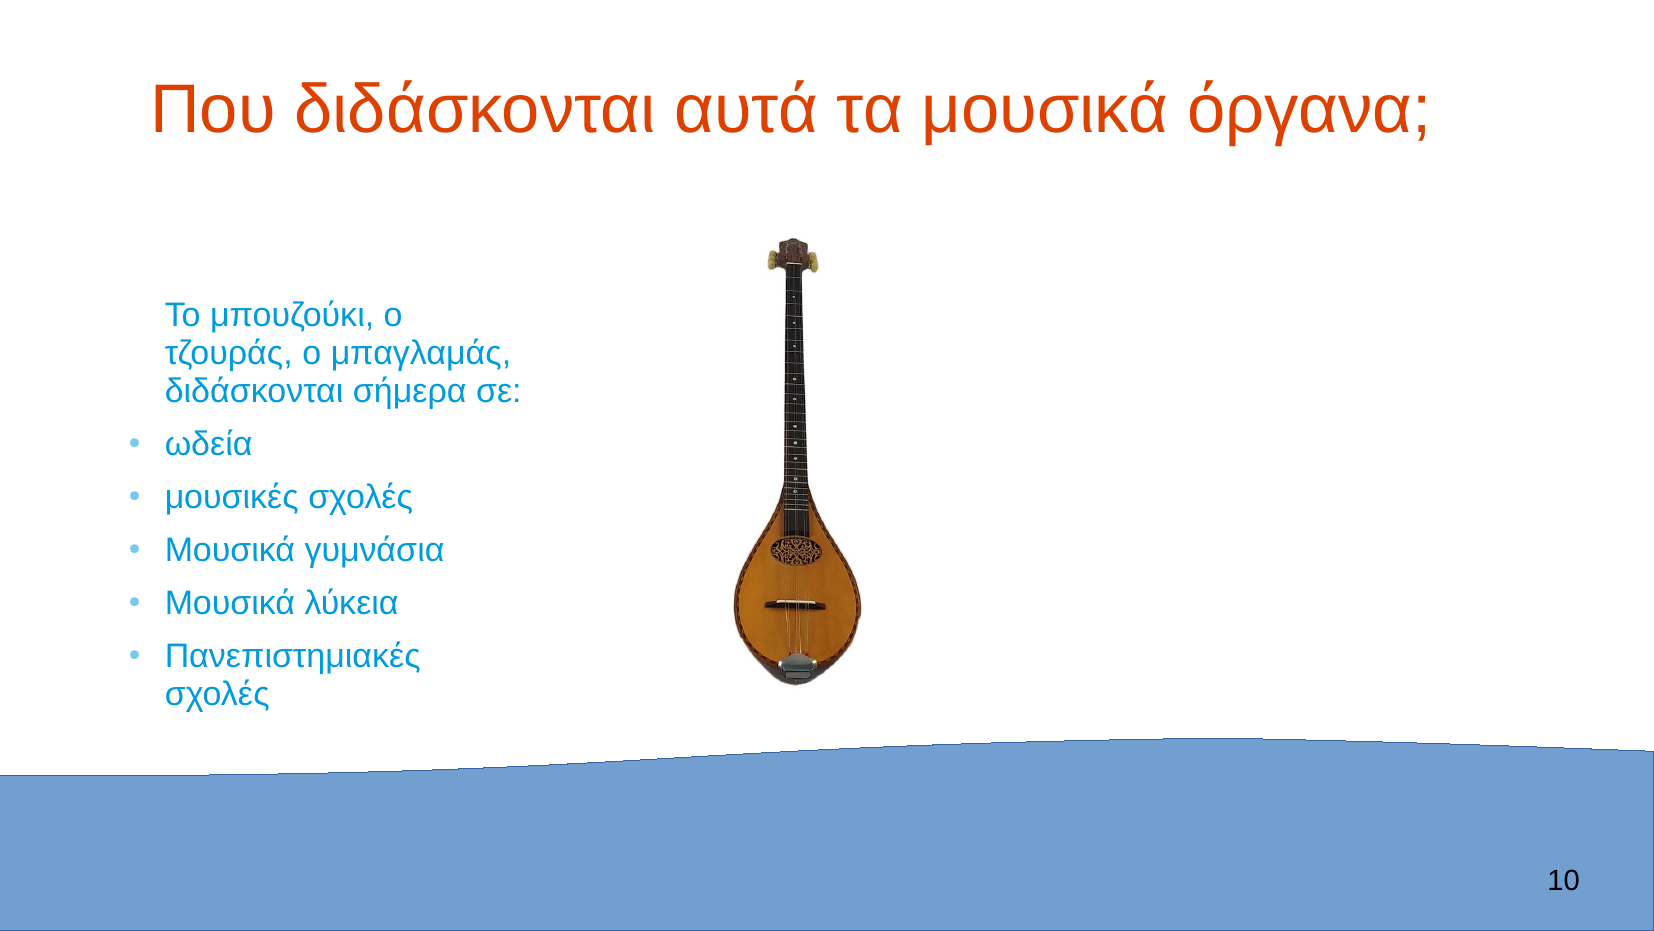

# Που διδάσκονται αυτά τα μουσικά όργανα;
Το μπουζούκι, ο τζουράς, ο μπαγλαμάς, διδάσκονται σήμερα σε:
ωδεία
μουσικές σχολές
Μουσικά γυμνάσια
Μουσικά λύκεια
Πανεπιστημιακές σχολές